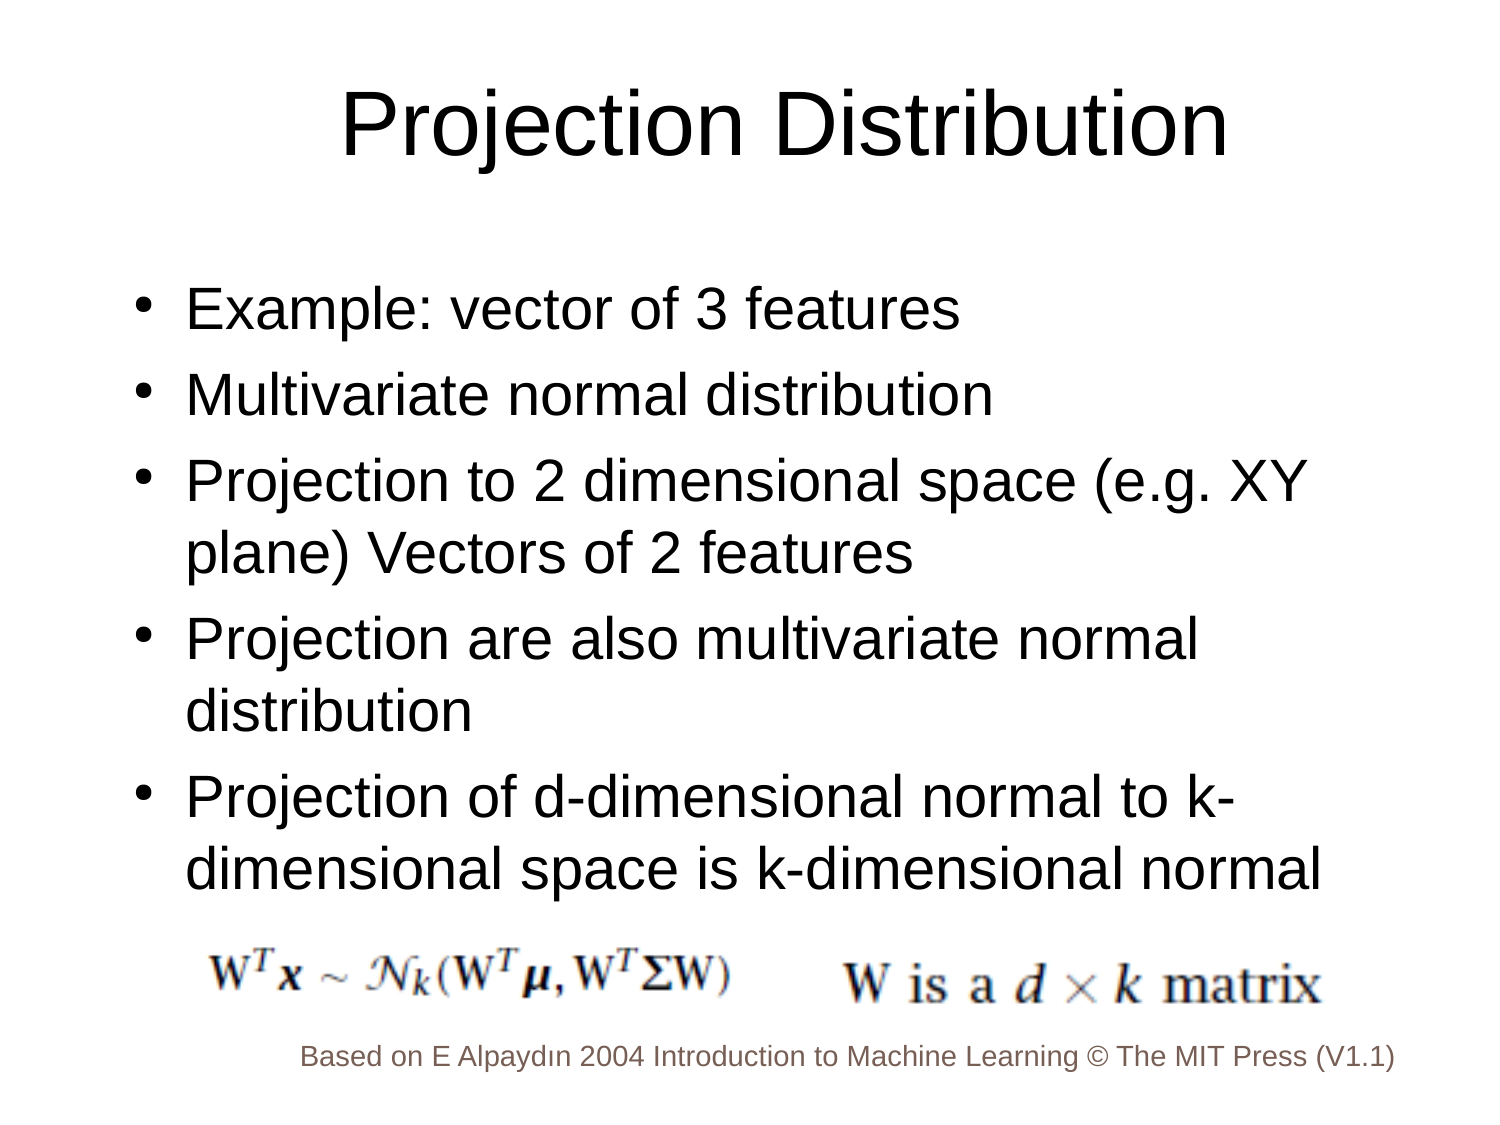

# Projection Distribution
Example: vector of 3 features
Multivariate normal distribution
Projection to 2 dimensional space (e.g. XY plane) Vectors of 2 features
Projection are also multivariate normal distribution
Projection of d-dimensional normal to k-dimensional space is k-dimensional normal
Based on E Alpaydın 2004 Introduction to Machine Learning © The MIT Press (V1.1)